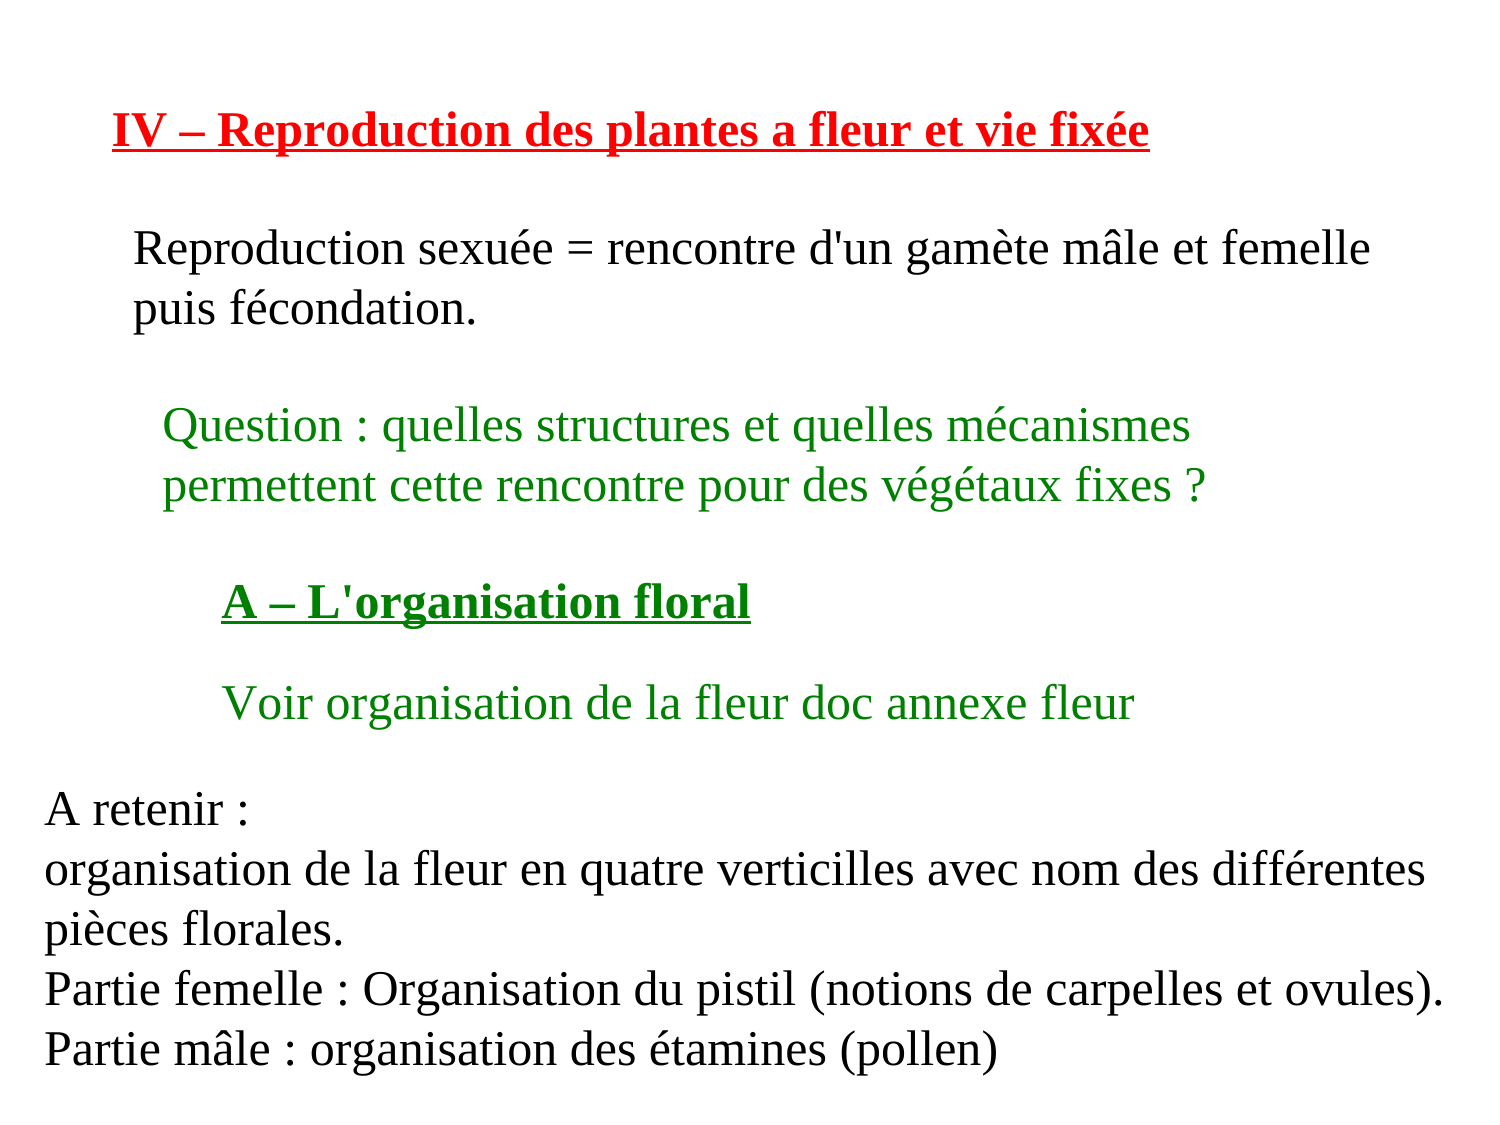

IV – Reproduction des plantes a fleur et vie fixée
Reproduction sexuée = rencontre d'un gamète mâle et femelle puis fécondation.
Question : quelles structures et quelles mécanismes permettent cette rencontre pour des végétaux fixes ?
A – L'organisation floral
Voir organisation de la fleur doc annexe fleur
A retenir :
organisation de la fleur en quatre verticilles avec nom des différentes pièces florales.
Partie femelle : Organisation du pistil (notions de carpelles et ovules).
Partie mâle : organisation des étamines (pollen)